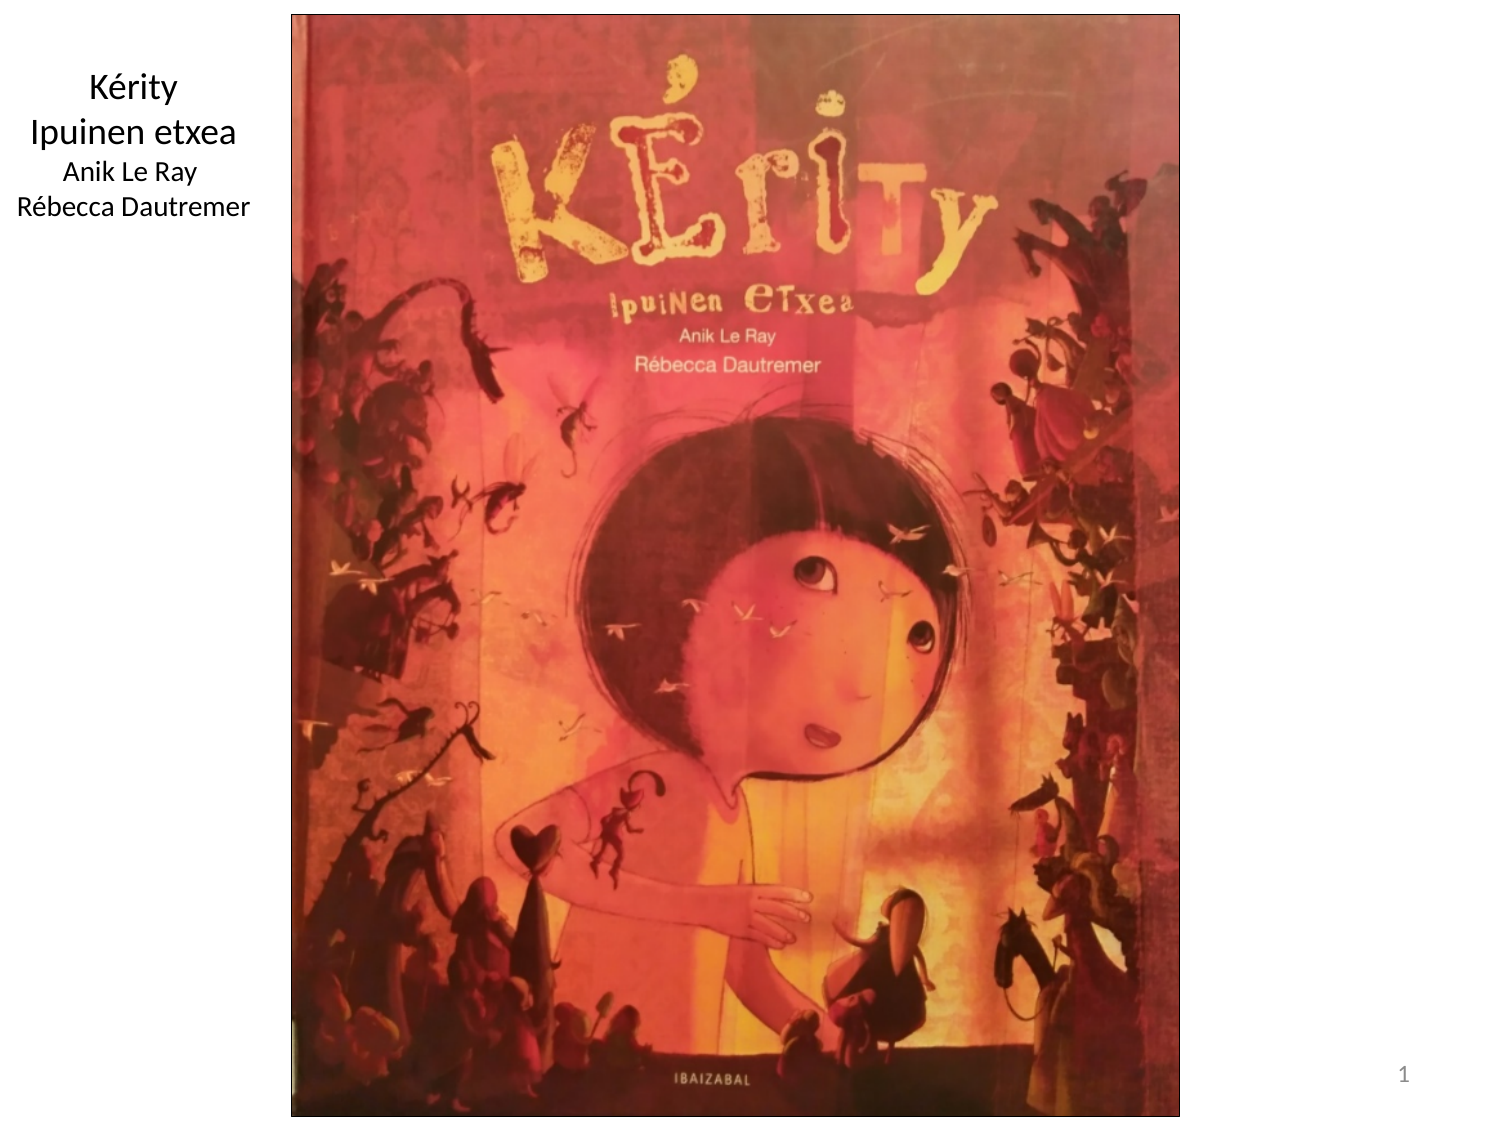

Kérity
Ipuinen etxea
Anik Le Ray
Rébecca Dautremer